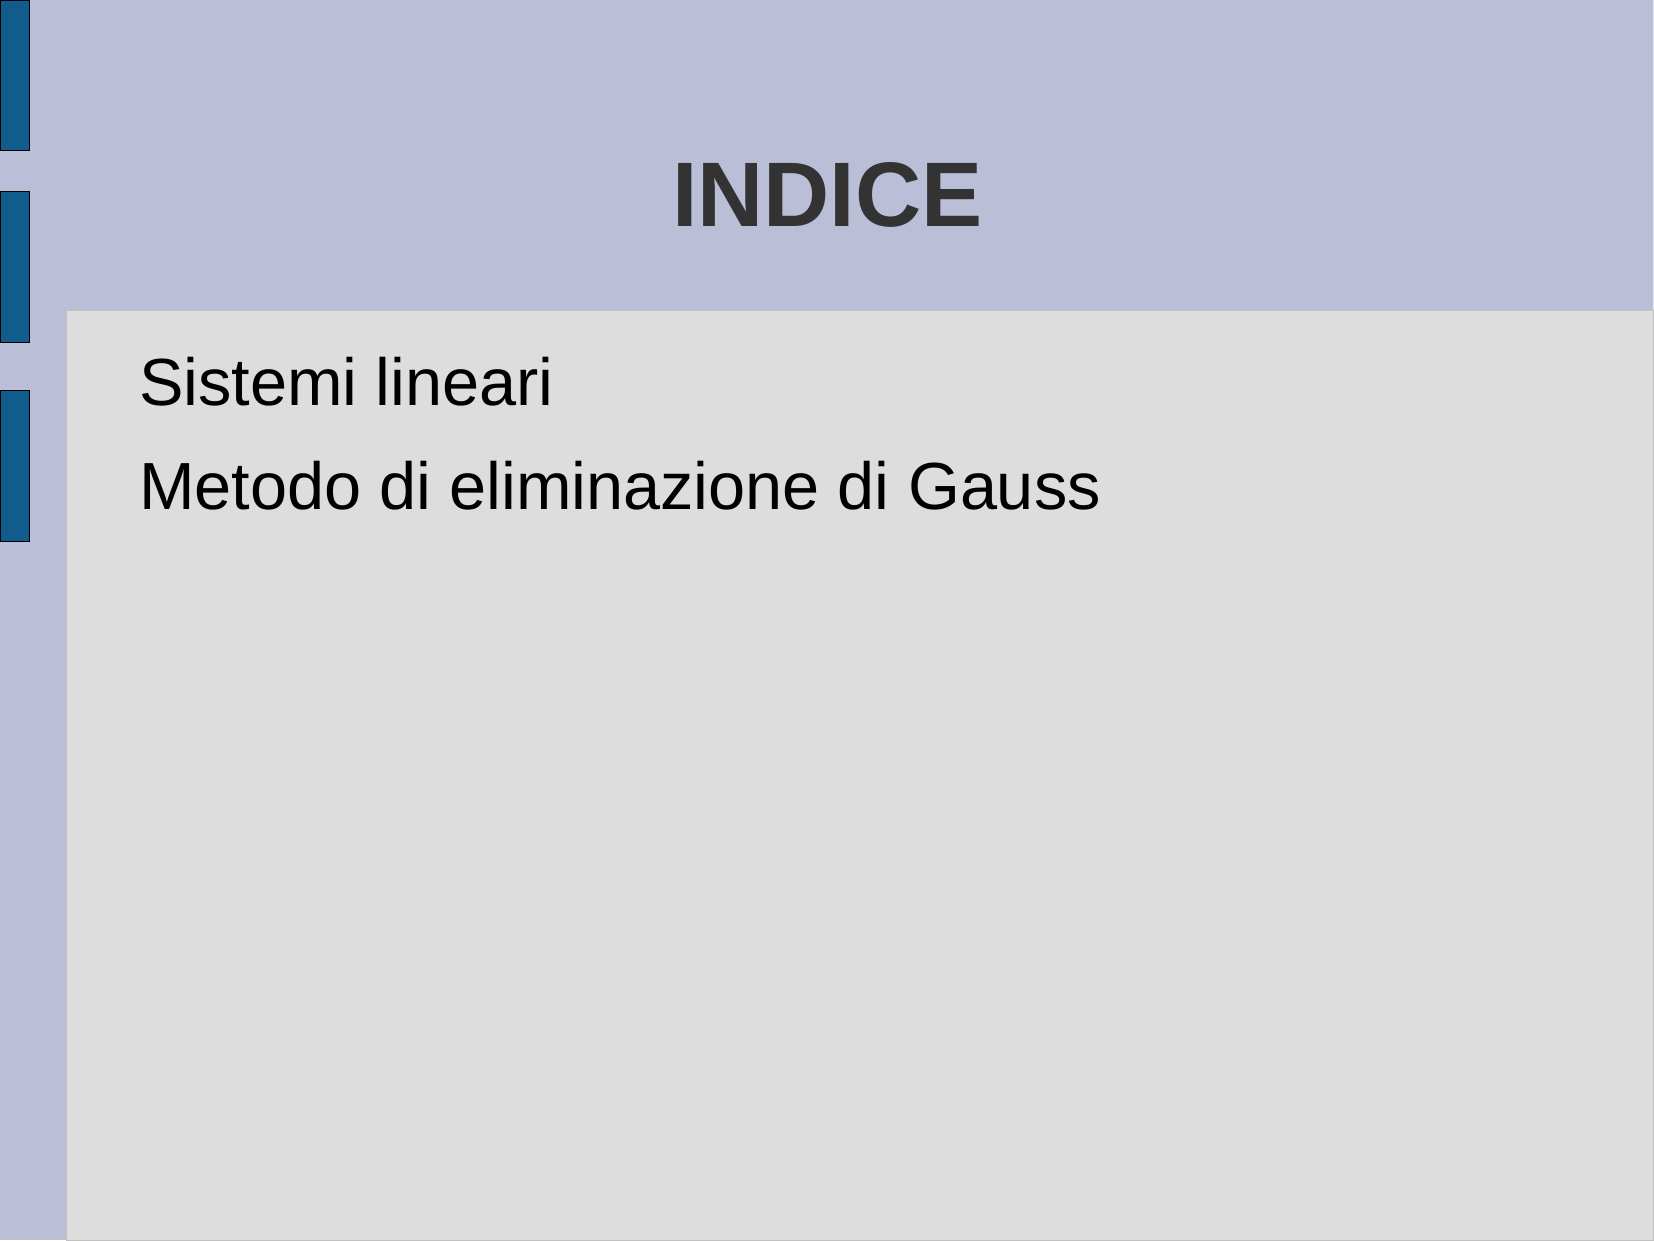

# INDICE
Sistemi lineari
Metodo di eliminazione di Gauss